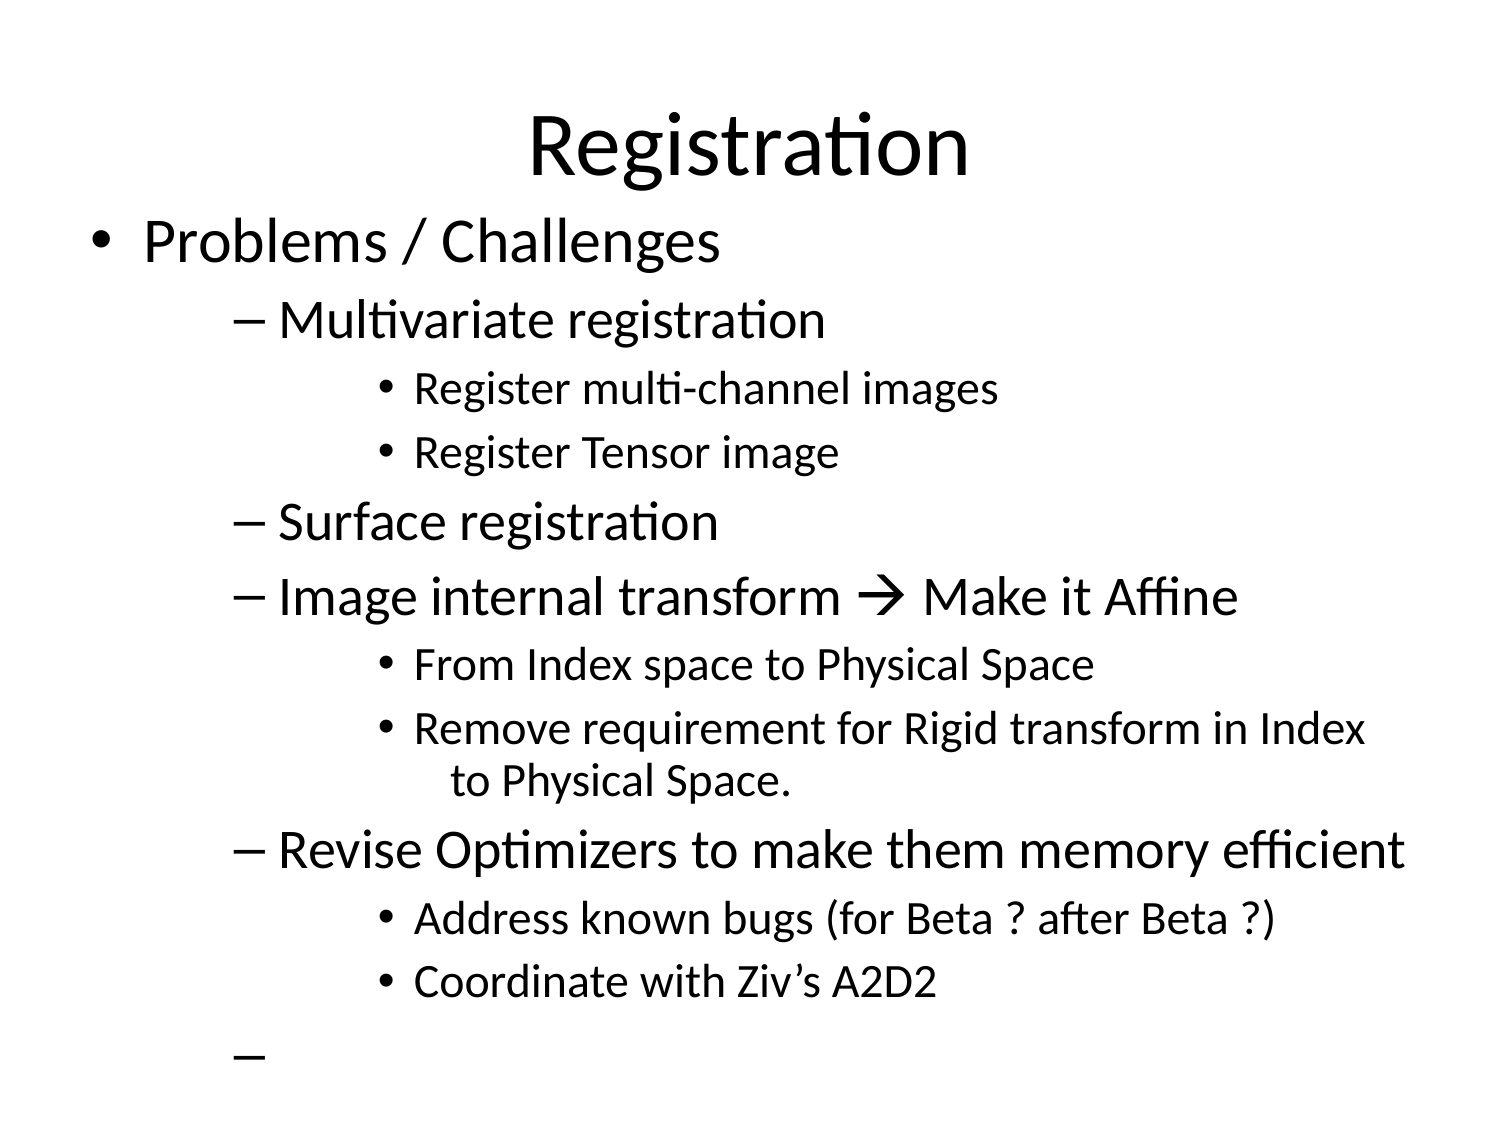

# Registration
Problems / Challenges
Multivariate registration
Register multi-channel images
Register Tensor image
Surface registration
Image internal transform  Make it Affine
From Index space to Physical Space
Remove requirement for Rigid transform in Index to Physical Space.
Revise Optimizers to make them memory efficient
Address known bugs (for Beta ? after Beta ?)
Coordinate with Ziv’s A2D2